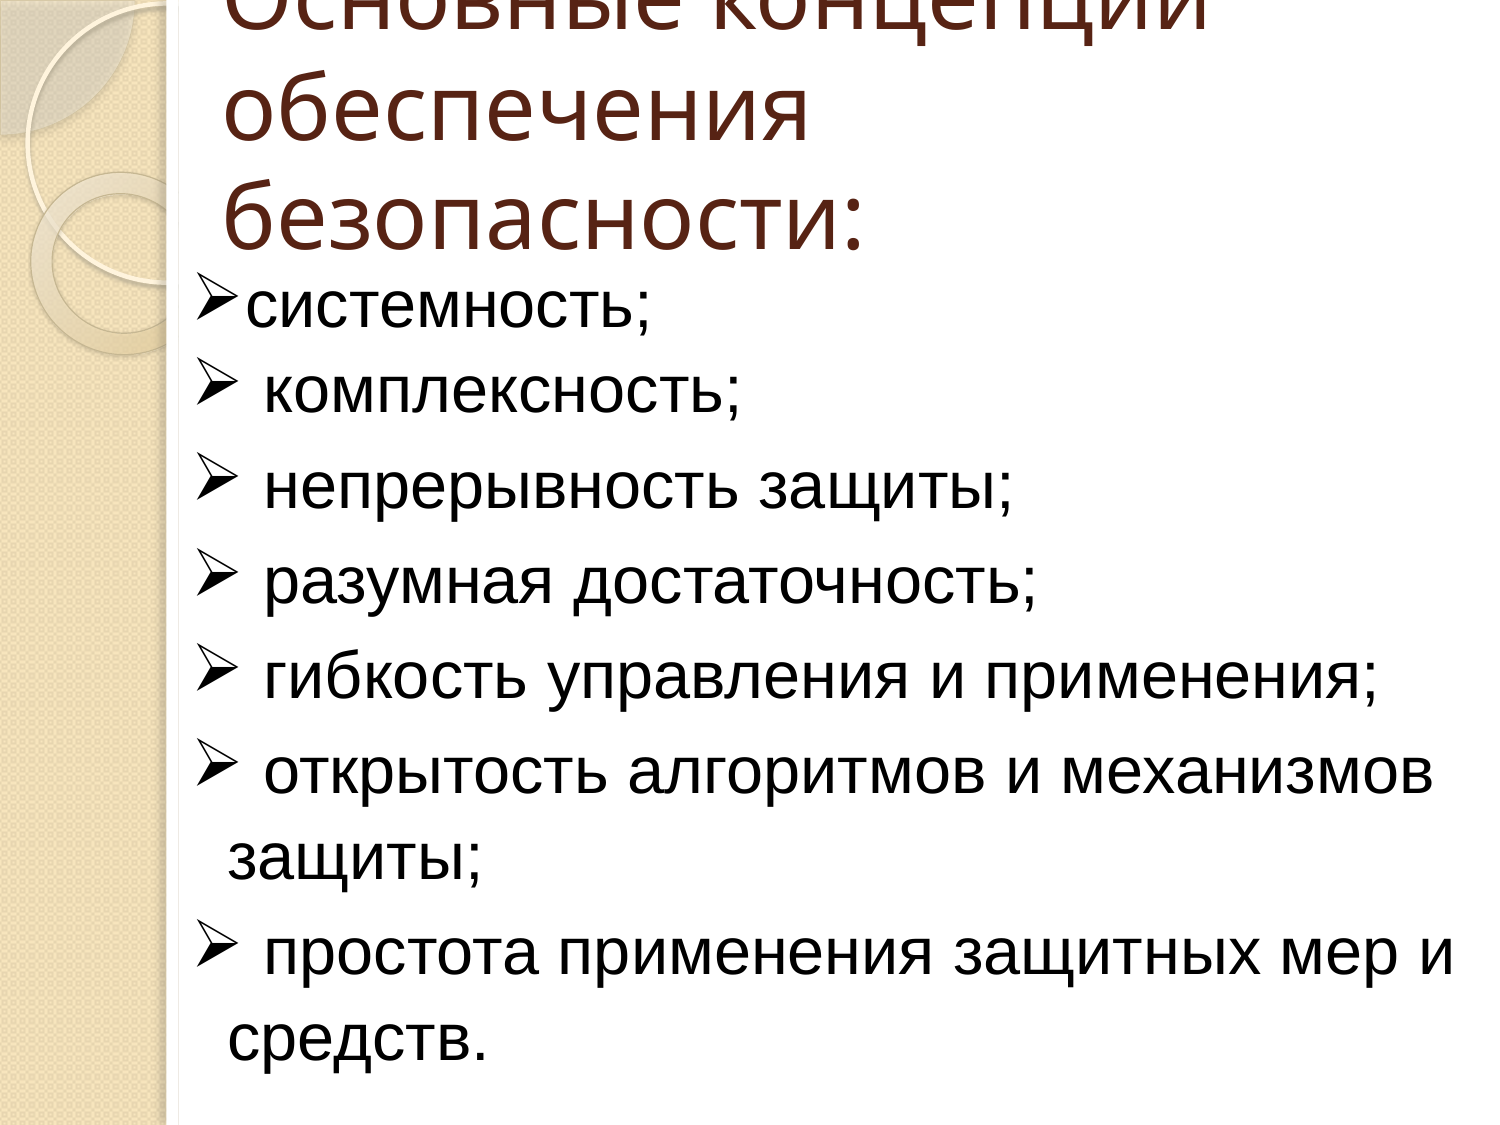

# Основные концепции обеспечения безопасности:
системность;
 комплексность;
 непрерывность защиты;
 разумная достаточность;
 гибкость управления и применения;
 открытость алгоритмов и механизмов защиты;
 простота применения защитных мер и средств.